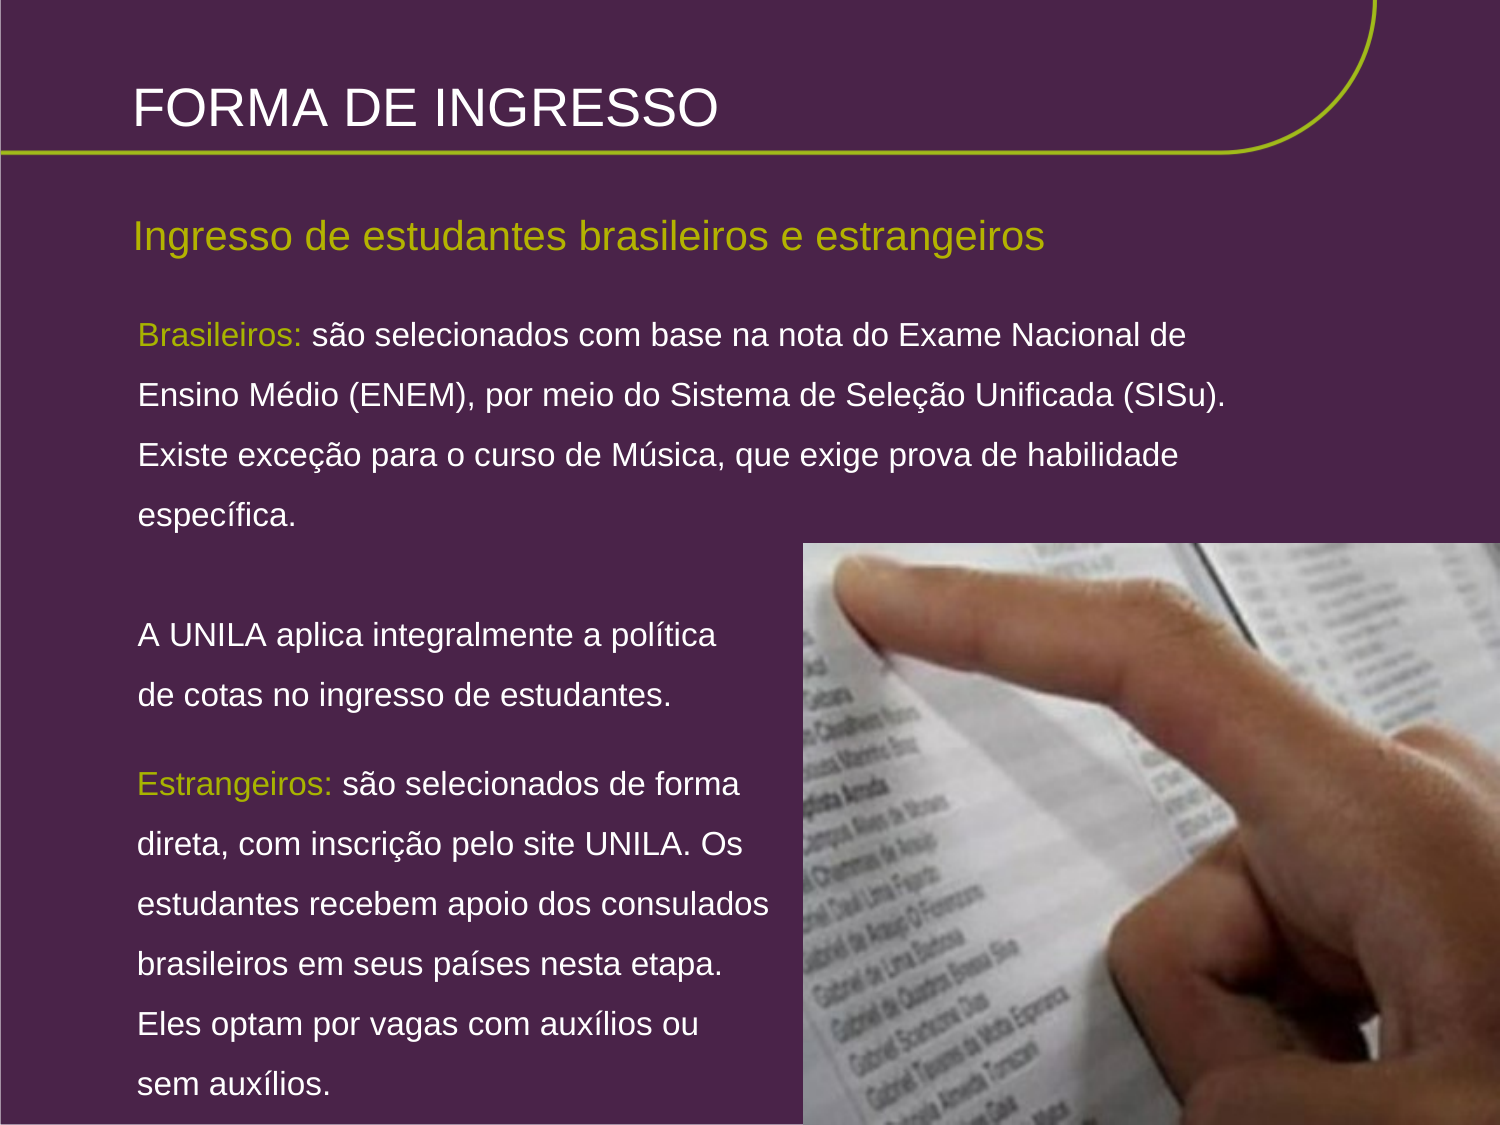

FORMA DE INGRESSO
Ingresso de estudantes brasileiros e estrangeiros
Brasileiros: são selecionados com base na nota do Exame Nacional de Ensino Médio (ENEM), por meio do Sistema de Seleção Unificada (SISu). Existe exceção para o curso de Música, que exige prova de habilidade específica.
A UNILA aplica integralmente a política
de cotas no ingresso de estudantes.
Estrangeiros: são selecionados de forma direta, com inscrição pelo site UNILA. Os estudantes recebem apoio dos consulados brasileiros em seus países nesta etapa. Eles optam por vagas com auxílios ou sem auxílios.